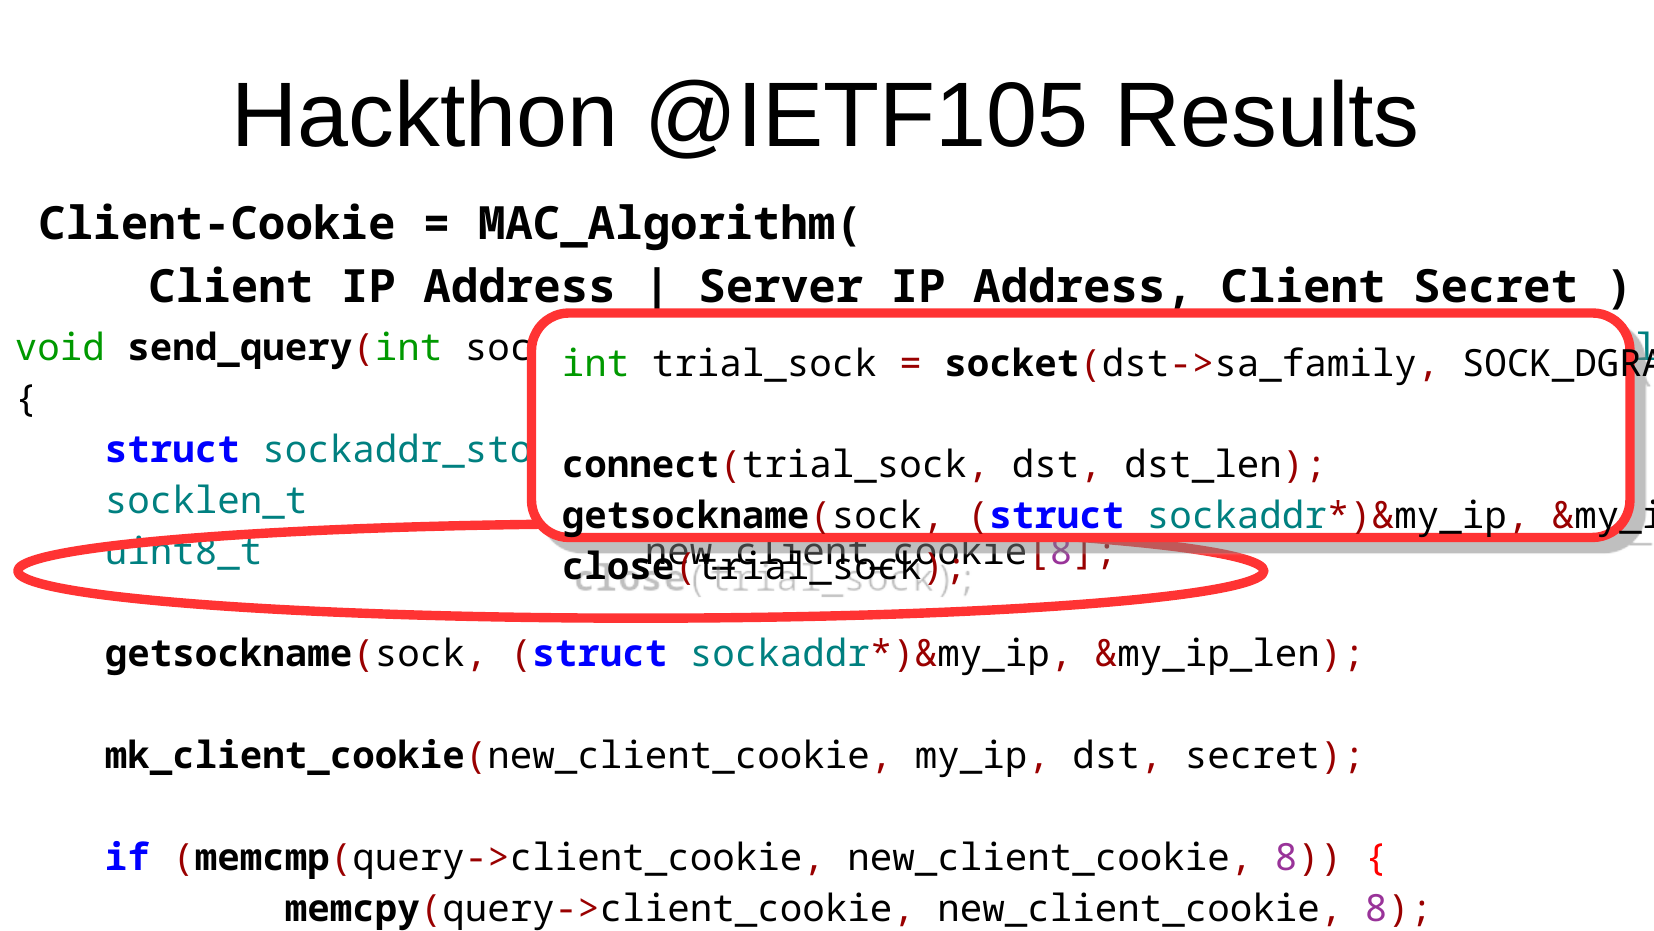

# Hackthon @IETF105 Results
Client-Cookie = MAC_Algorithm(
 Client IP Address | Server IP Address, Client Secret )
void send_query(int sock, struct pkt *query , struct sockaddr *dst, socklen_t dst_len)
{
 struct sockaddr_storage my_ip;
 socklen_t my_ip_len;
 uint8_t new_client_cookie[8];
 getsockname(sock, (struct sockaddr*)&my_ip, &my_ip_len);
 mk_client_cookie(new_client_cookie, my_ip, dst, secret);
 if (memcmp(query->client_cookie, new_client_cookie, 8)) {
 memcpy(query->client_cookie, new_client_cookie, 8);
 query->server_cookie = NULL;
 }
 sendto(sock, query->buf, query->len, 0, dst, dst_len);
}
int trial_sock = socket(dst->sa_family, SOCK_DGRAM, 0);
connect(trial_sock, dst, dst_len);
getsockname(sock, (struct sockaddr*)&my_ip, &my_ip_len);
close(trial_sock);